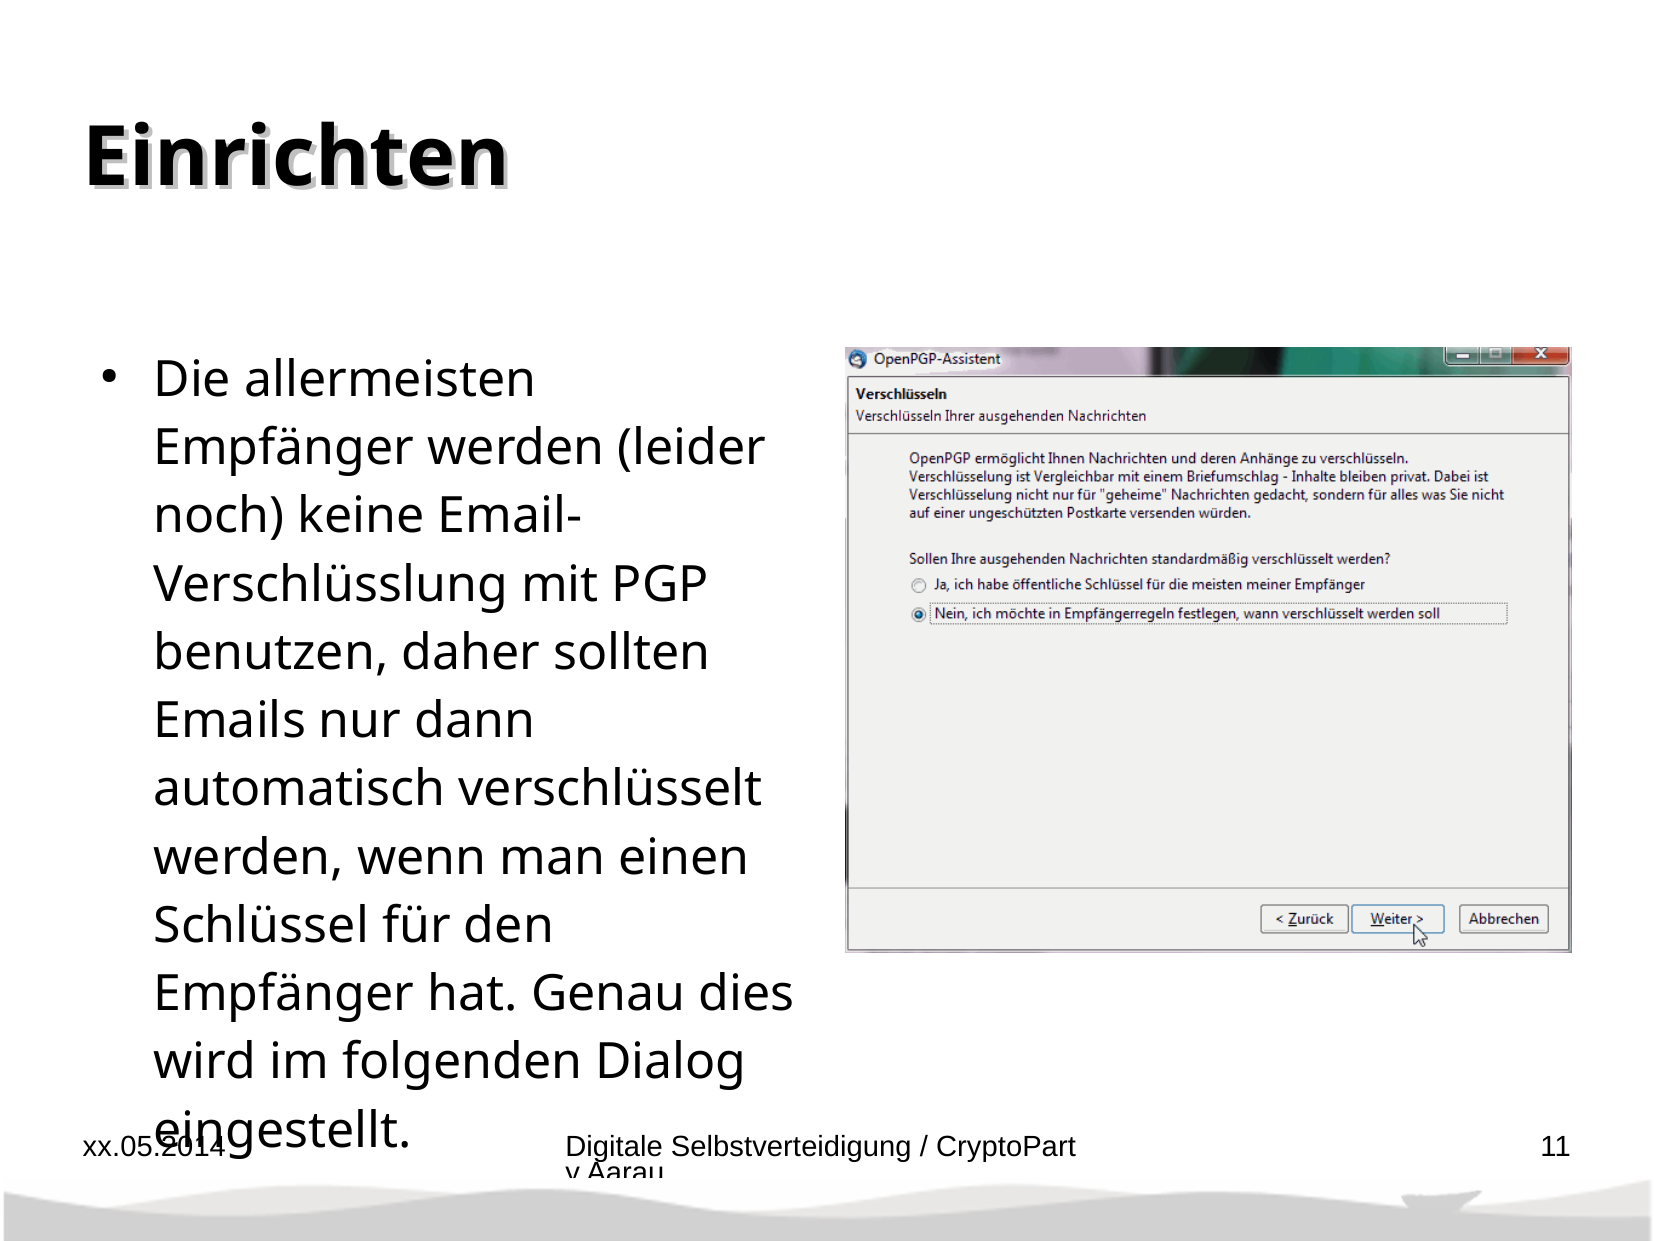

# Einrichten
Die allermeisten Empfänger werden (leider noch) keine Email-Verschlüsslung mit PGP benutzen, daher sollten Emails nur dann automatisch verschlüsselt werden, wenn man einen Schlüssel für den Empfänger hat. Genau dies wird im folgenden Dialog eingestellt.
xx.05.2014
Digitale Selbstverteidigung / CryptoParty Aarau
11